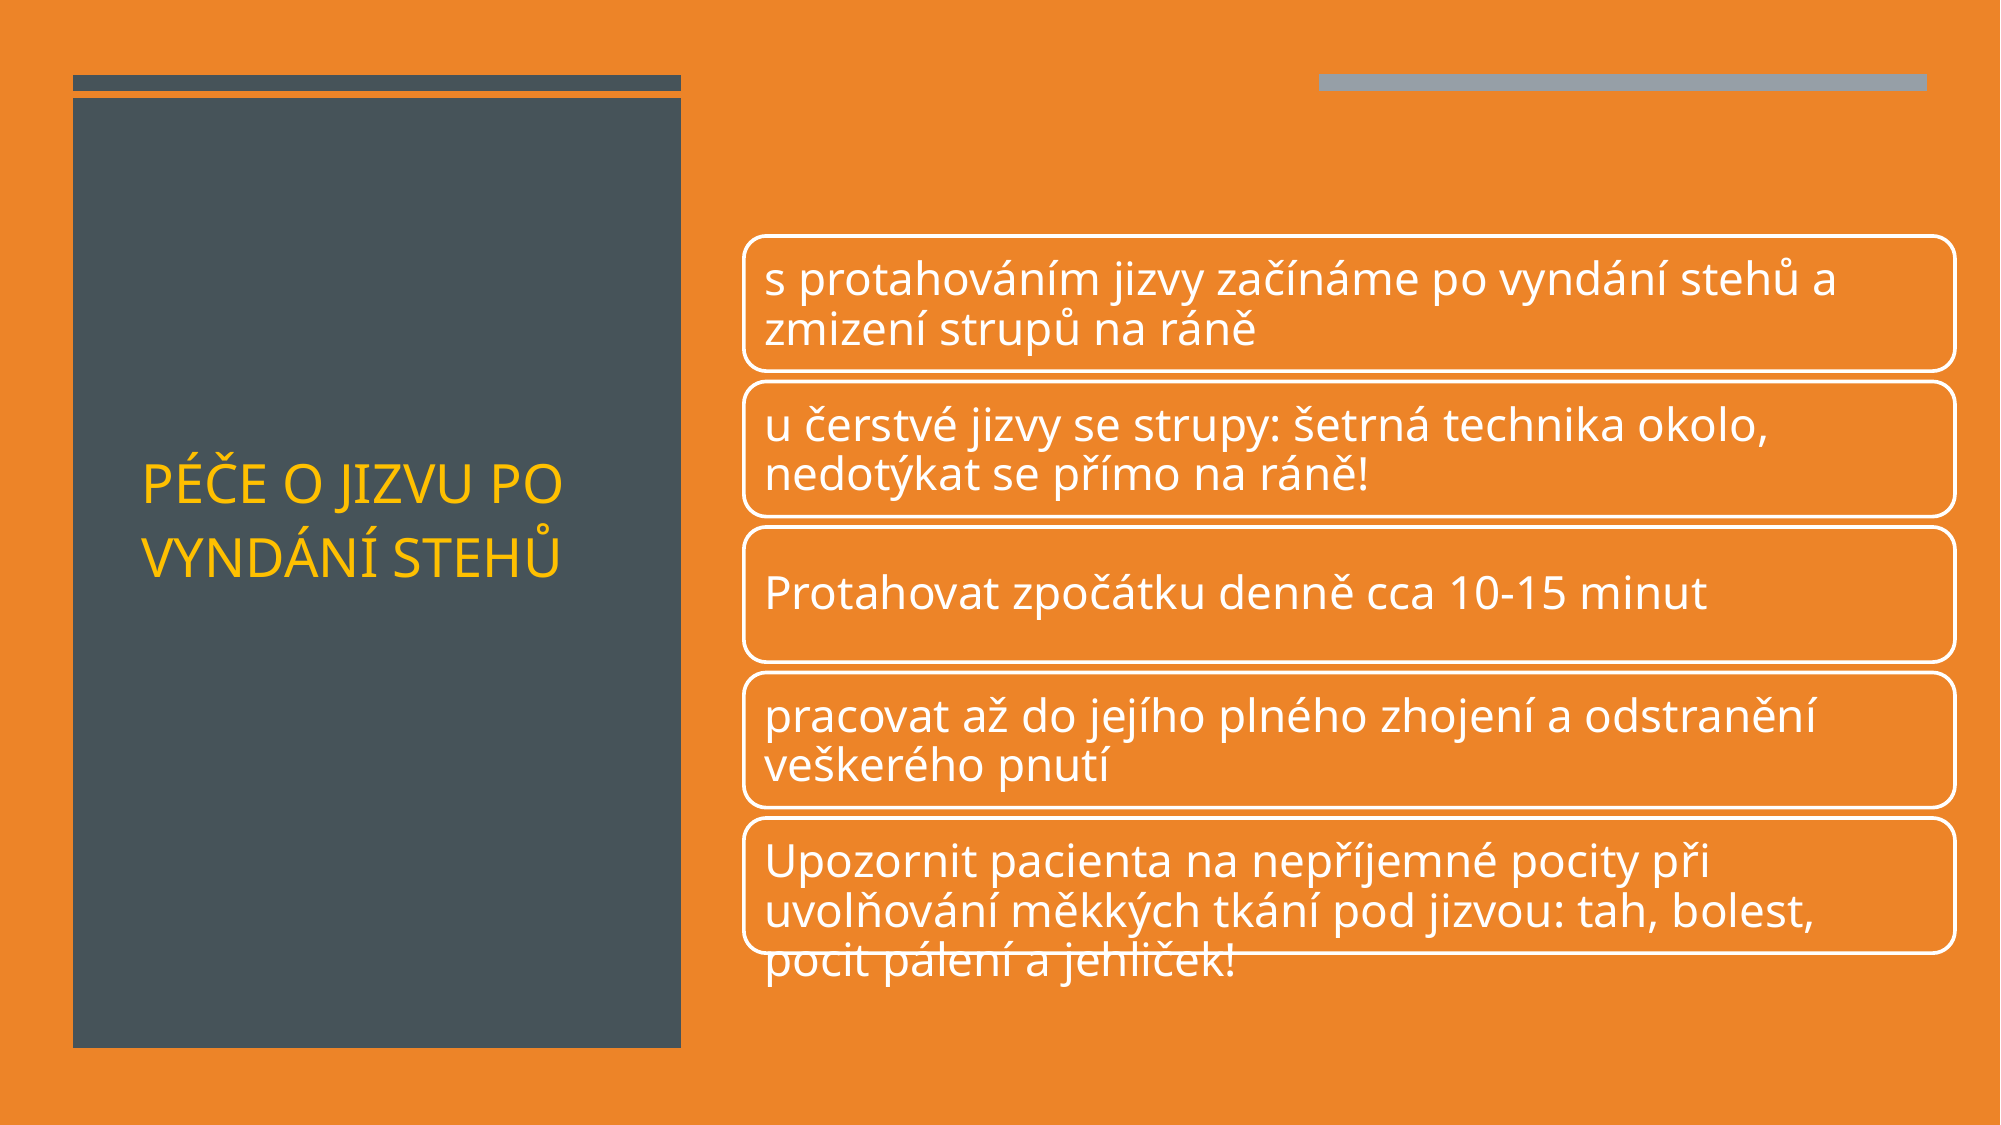

# PÉČE O JIZVU PO VYNDÁNÍ STEHŮ
s protahováním jizvy začínáme po vyndání stehů a zmizení strupů na ráně
u čerstvé jizvy se strupy: šetrná technika okolo, nedotýkat se přímo na ráně!
Protahovat zpočátku denně cca 10-15 minut
pracovat až do jejího plného zhojení a odstranění veškerého pnutí
Upozornit pacienta na nepříjemné pocity při uvolňování měkkých tkání pod jizvou: tah, bolest, pocit pálení a jehliček!